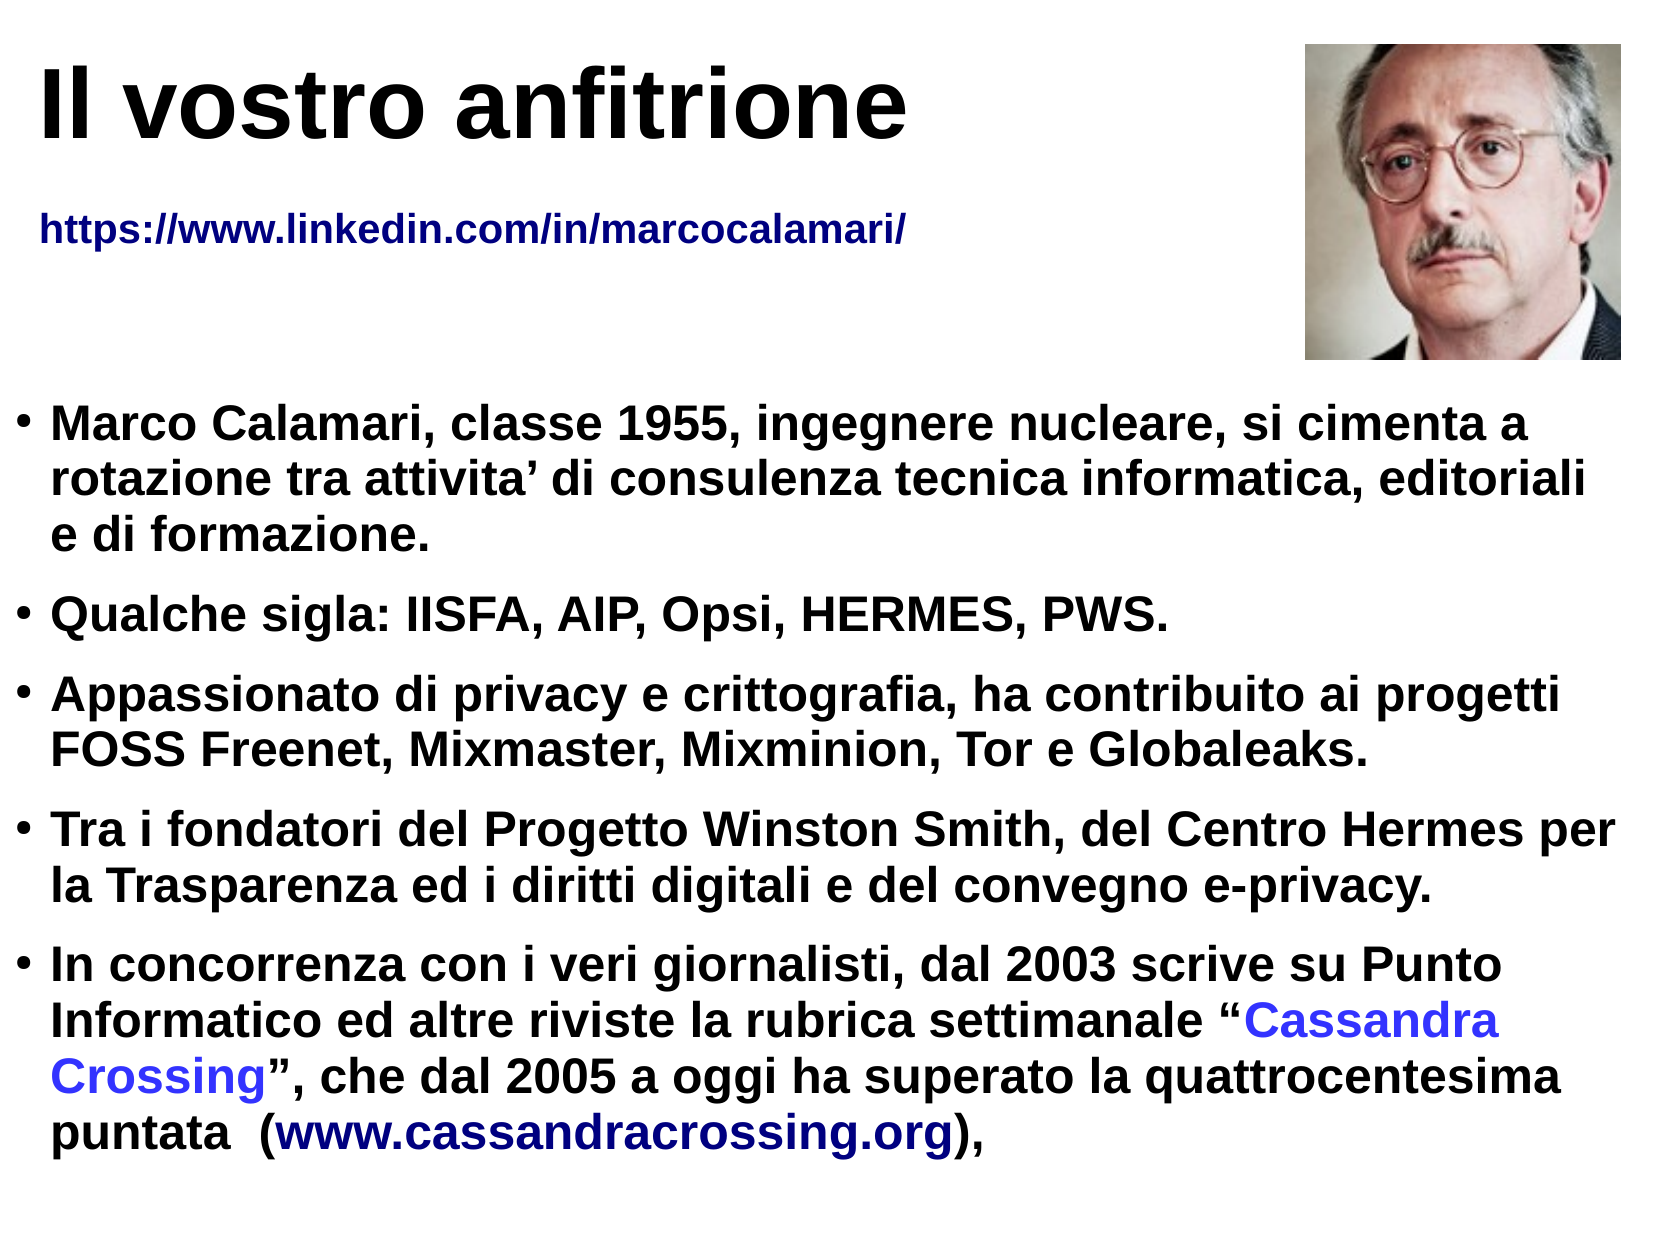

Il vostro anfitrione
https://www.linkedin.com/in/marcocalamari/
#
Marco Calamari, classe 1955, ingegnere nucleare, si cimenta a rotazione tra attivita’ di consulenza tecnica informatica, editoriali e di formazione.
Qualche sigla: IISFA, AIP, Opsi, HERMES, PWS.
Appassionato di privacy e crittografia, ha contribuito ai progetti FOSS Freenet, Mixmaster, Mixminion, Tor e Globaleaks.
Tra i fondatori del Progetto Winston Smith, del Centro Hermes per la Trasparenza ed i diritti digitali e del convegno e-privacy.
In concorrenza con i veri giornalisti, dal 2003 scrive su Punto Informatico ed altre riviste la rubrica settimanale “Cassandra Crossing”, che dal 2005 a oggi ha superato la quattrocentesima puntata (www.cassandracrossing.org),